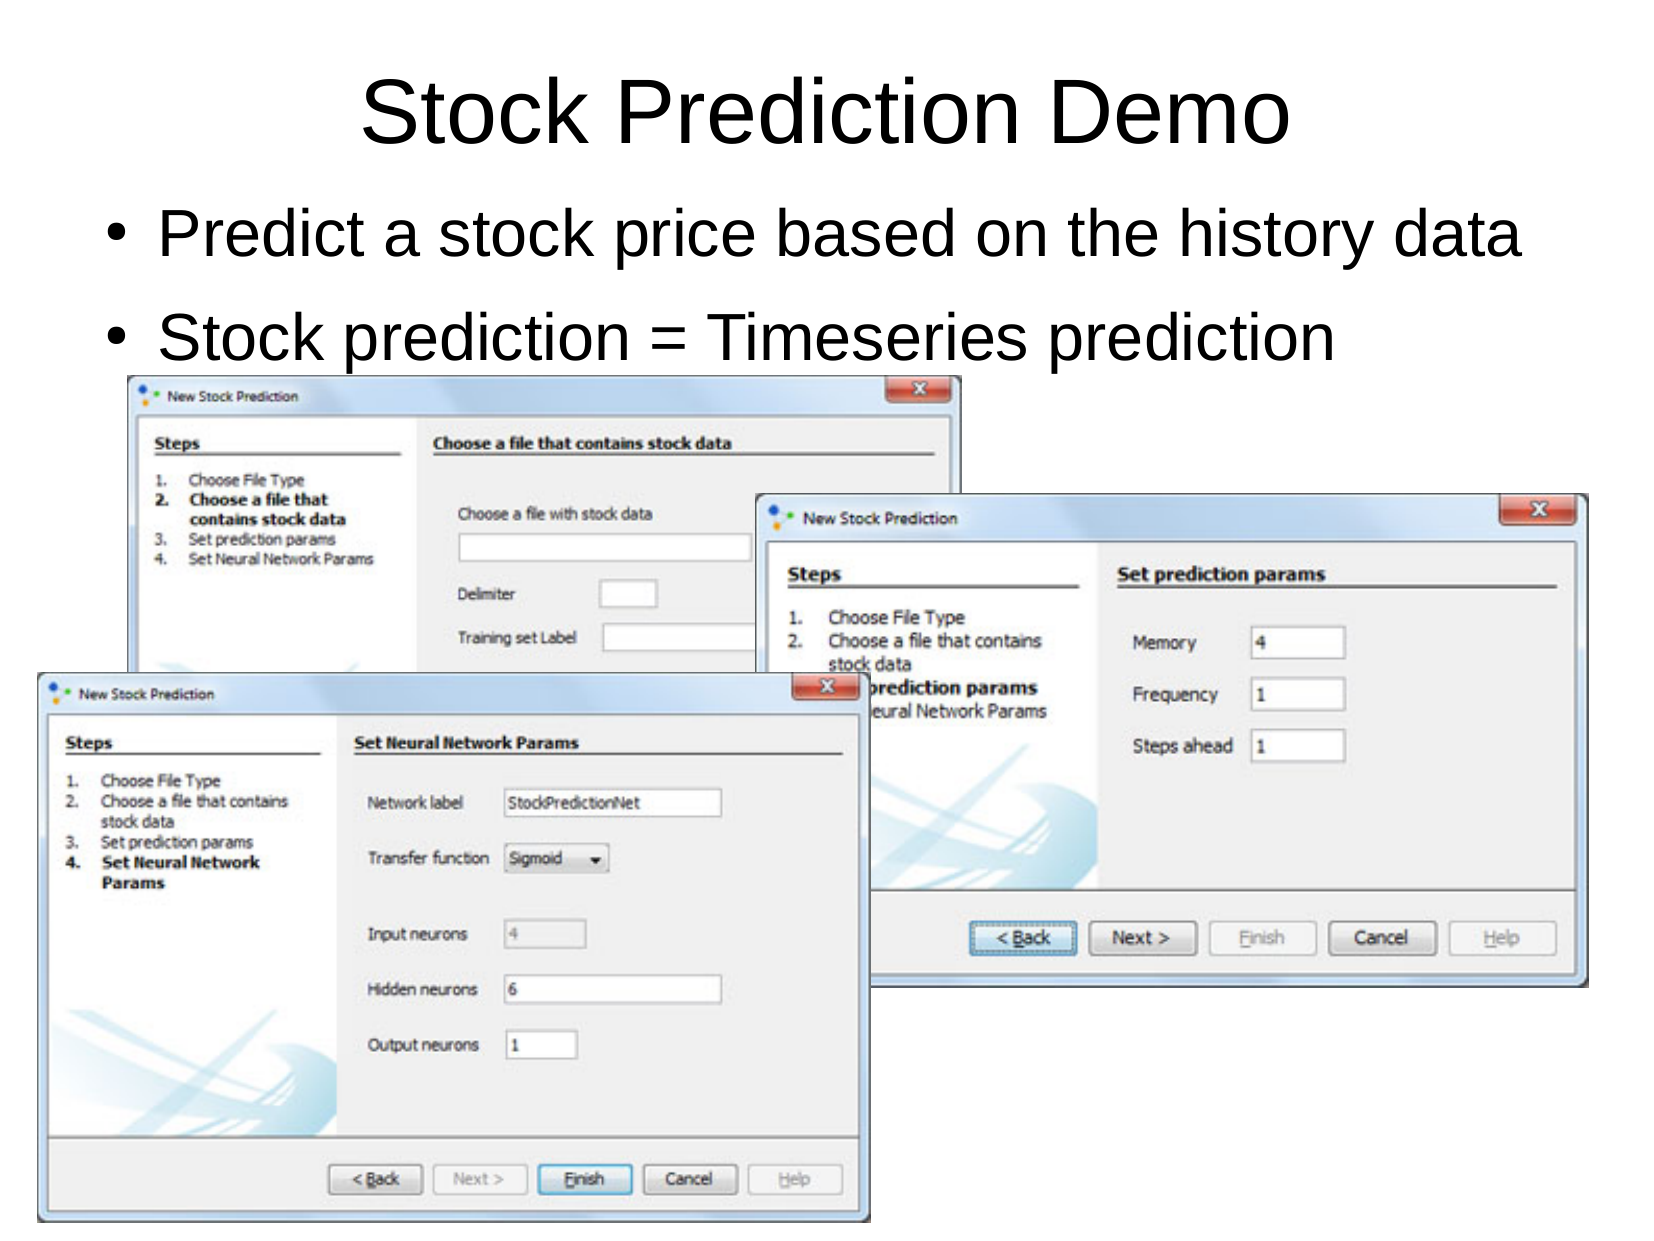

# Stock Prediction Demo
Predict a stock price based on the history data
Stock prediction = Timeseries prediction